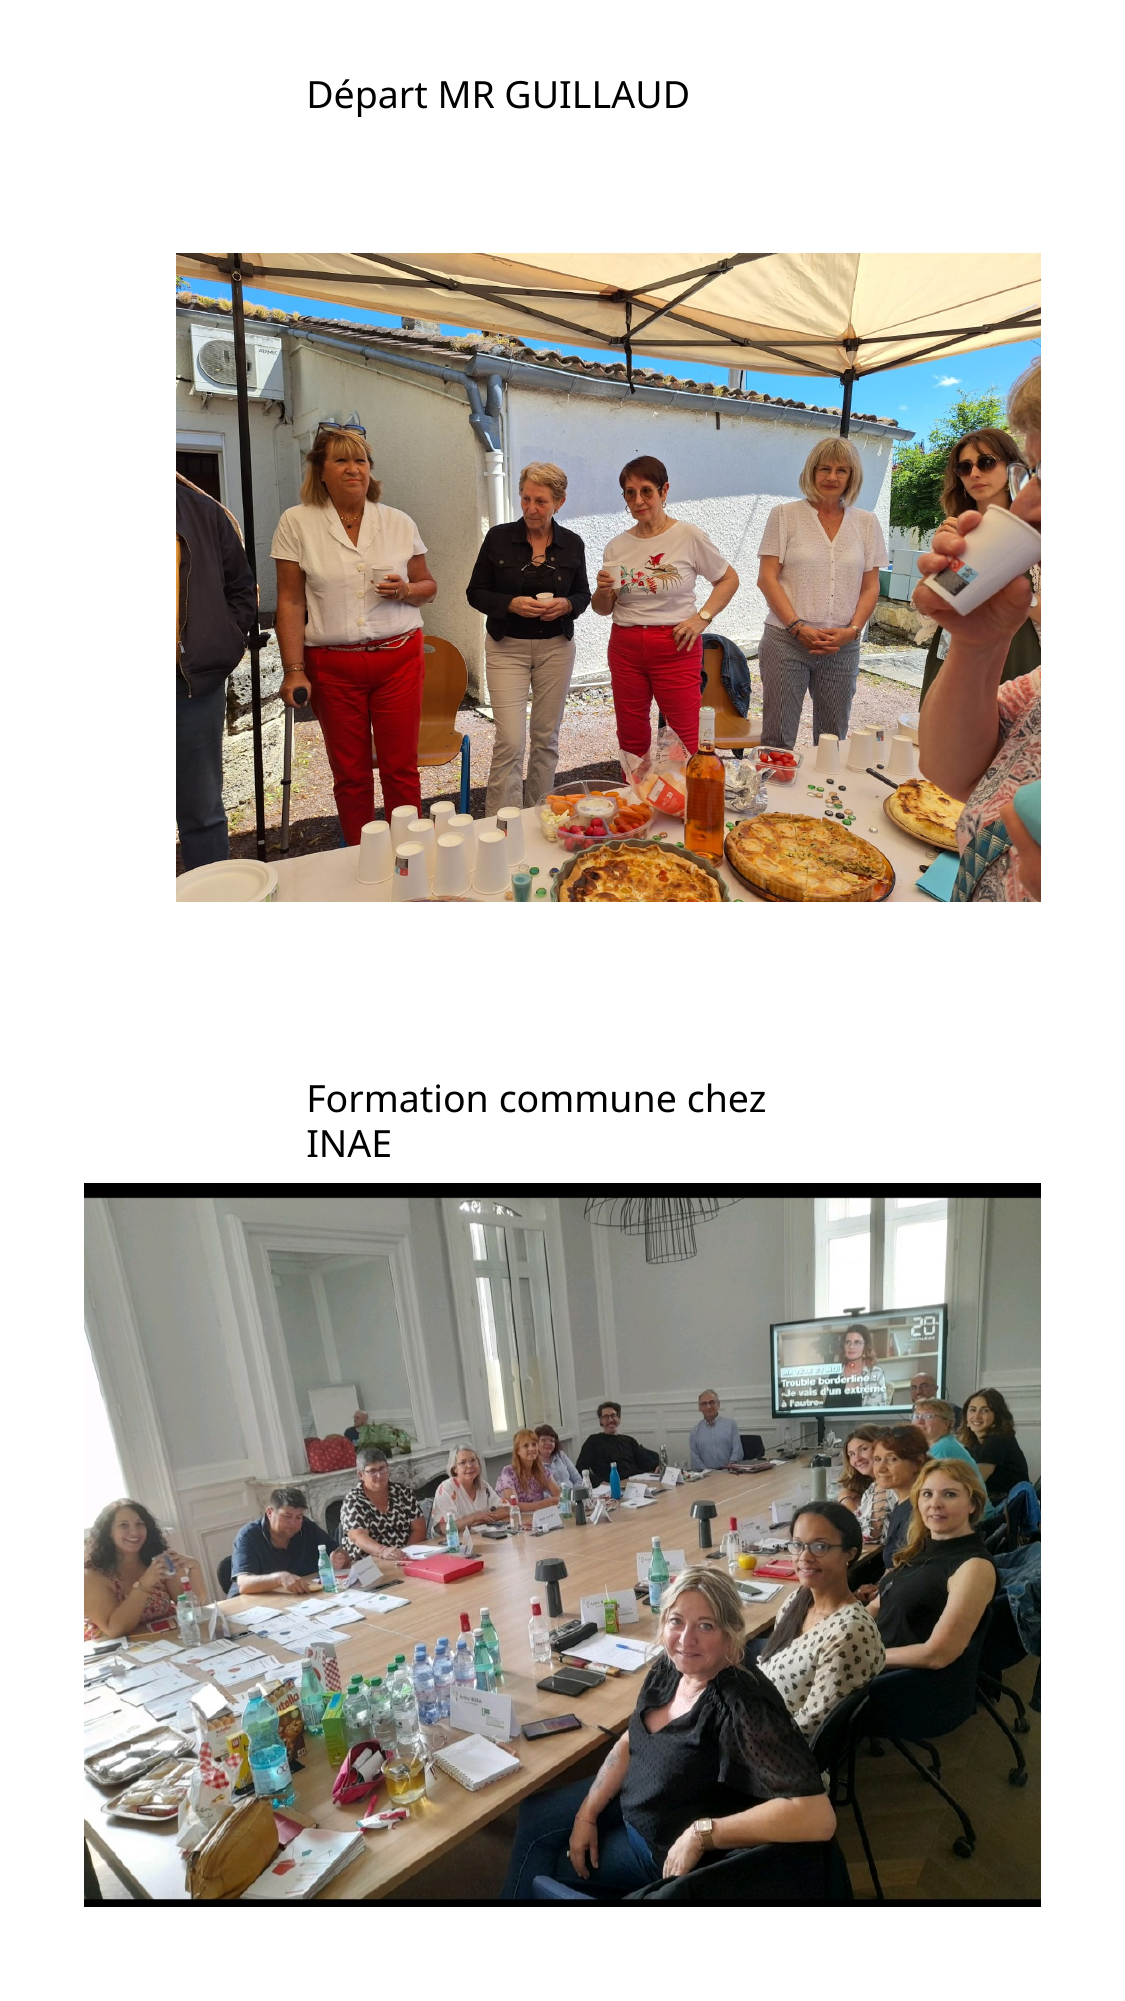

Départ MR GUILLAUD
Formation commune chez INAE